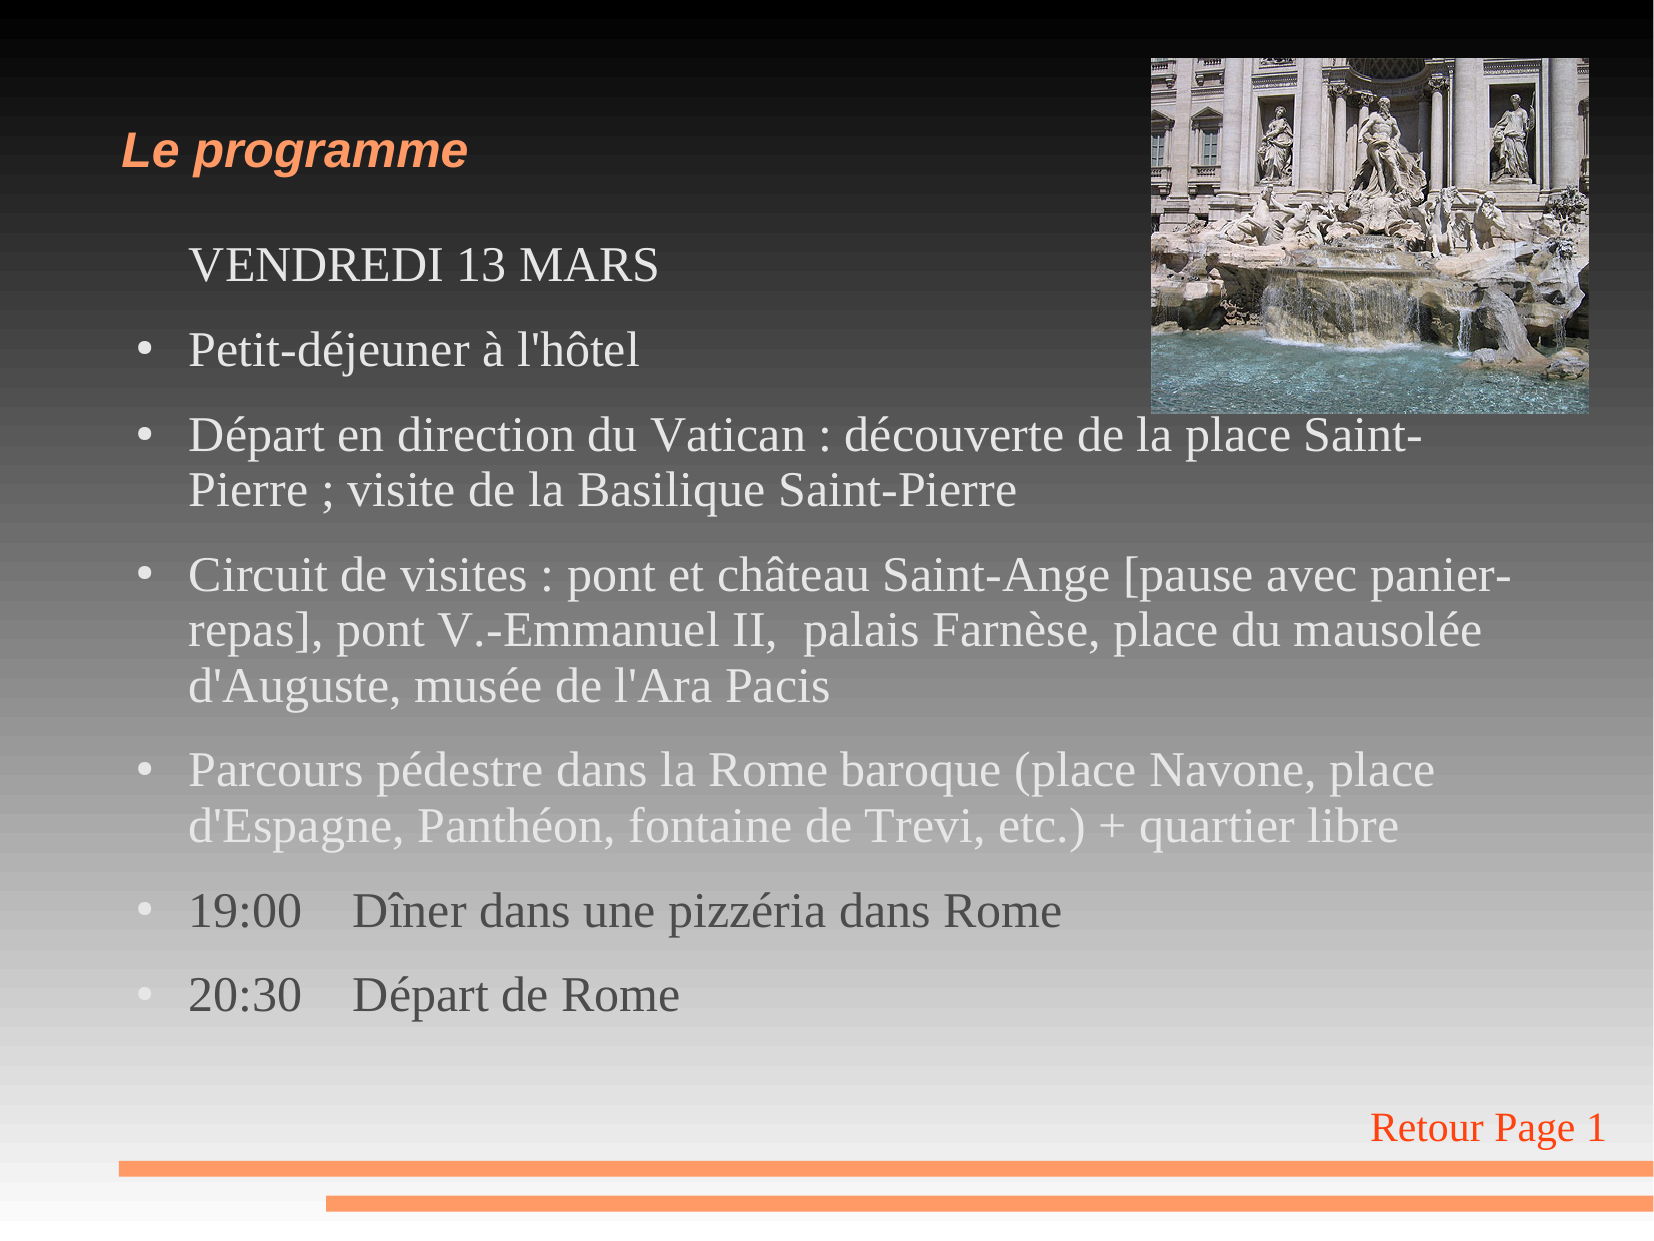

# Le programme
VENDREDI 13 MARS
Petit-déjeuner à l'hôtel
Départ en direction du Vatican : découverte de la place Saint-Pierre ; visite de la Basilique Saint-Pierre
Circuit de visites : pont et château Saint-Ange [pause avec panier-repas], pont V.-Emmanuel II, palais Farnèse, place du mausolée d'Auguste, musée de l'Ara Pacis
Parcours pédestre dans la Rome baroque (place Navone, place d'Espagne, Panthéon, fontaine de Trevi, etc.) + quartier libre
19:00 Dîner dans une pizzéria dans Rome
20:30 Départ de Rome
Retour Page 1